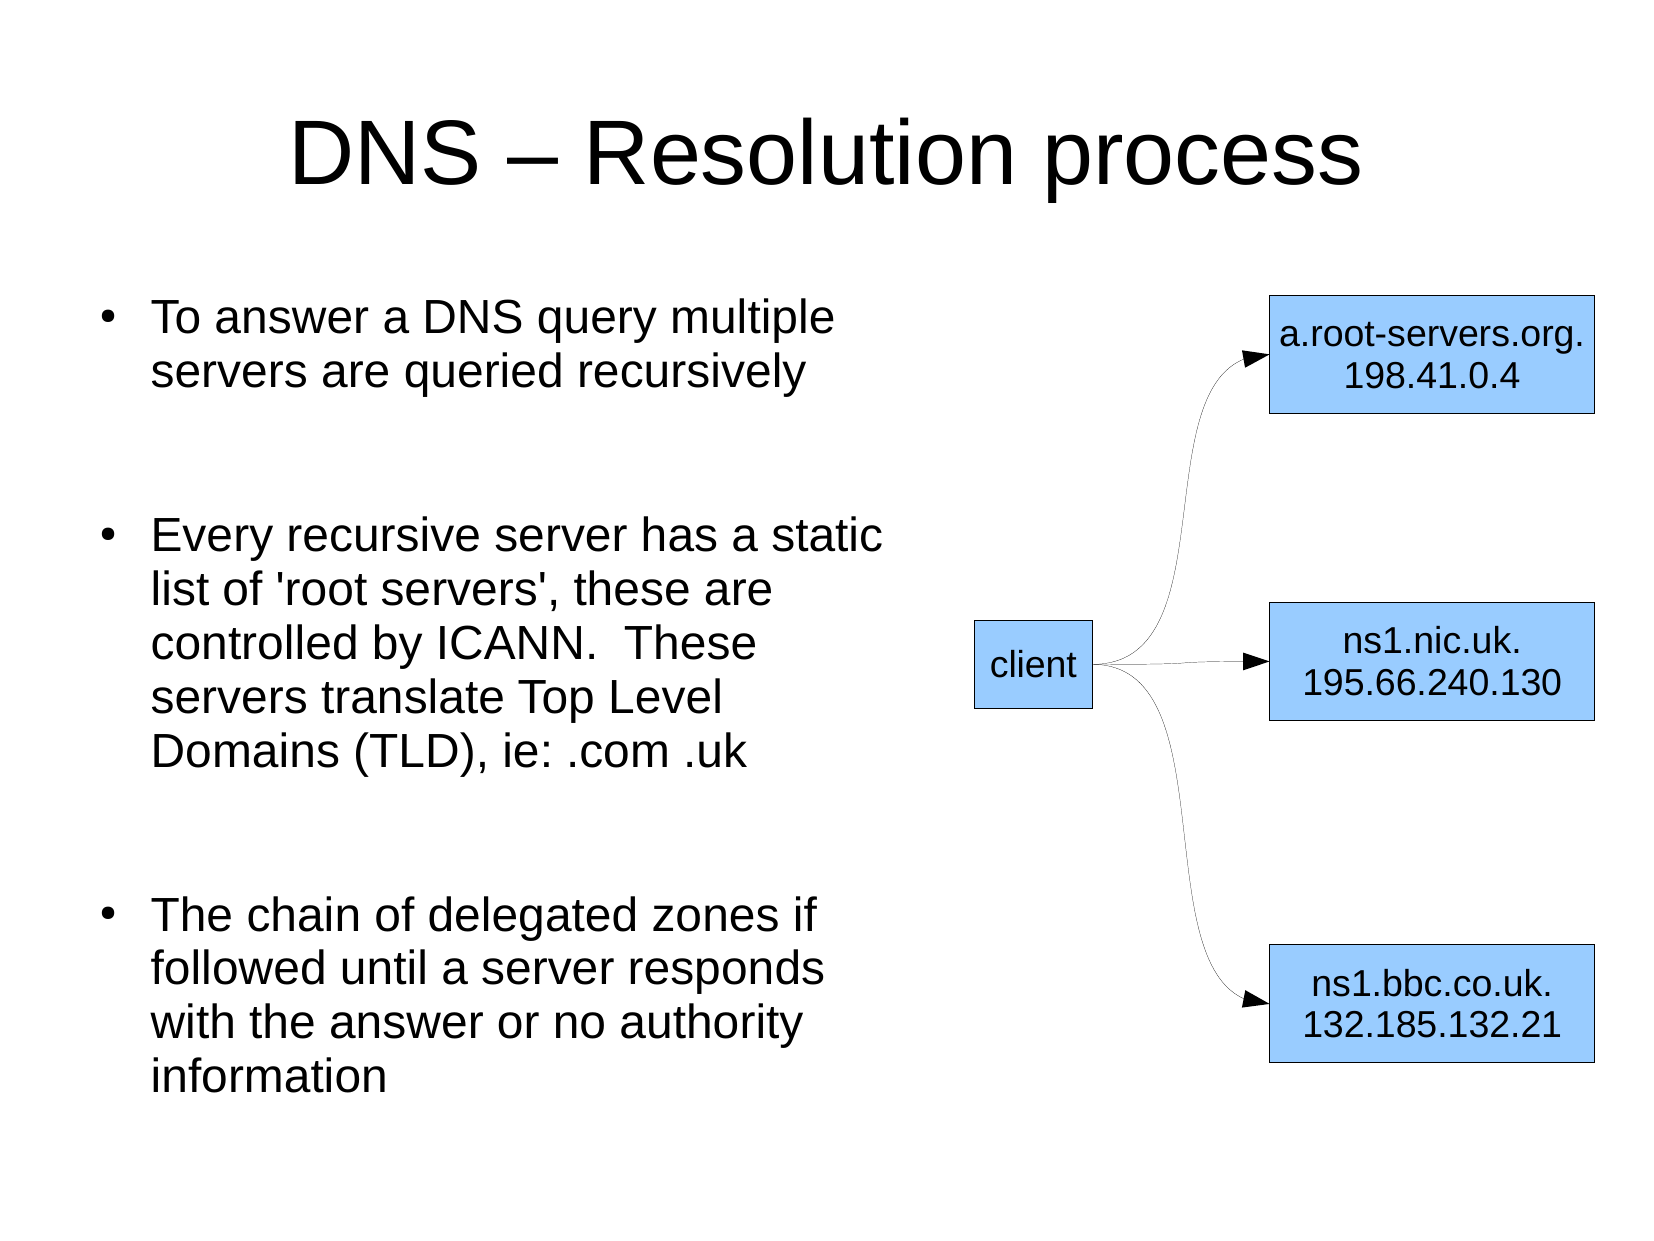

# DNS – Resolution process
To answer a DNS query multiple servers are queried recursively
Every recursive server has a static list of 'root servers', these are controlled by ICANN. These servers translate Top Level Domains (TLD), ie: .com .uk
The chain of delegated zones if followed until a server responds with the answer or no authority information
a.root-servers.org.
198.41.0.4
ns1.nic.uk.
195.66.240.130
client
ns1.bbc.co.uk.
132.185.132.21